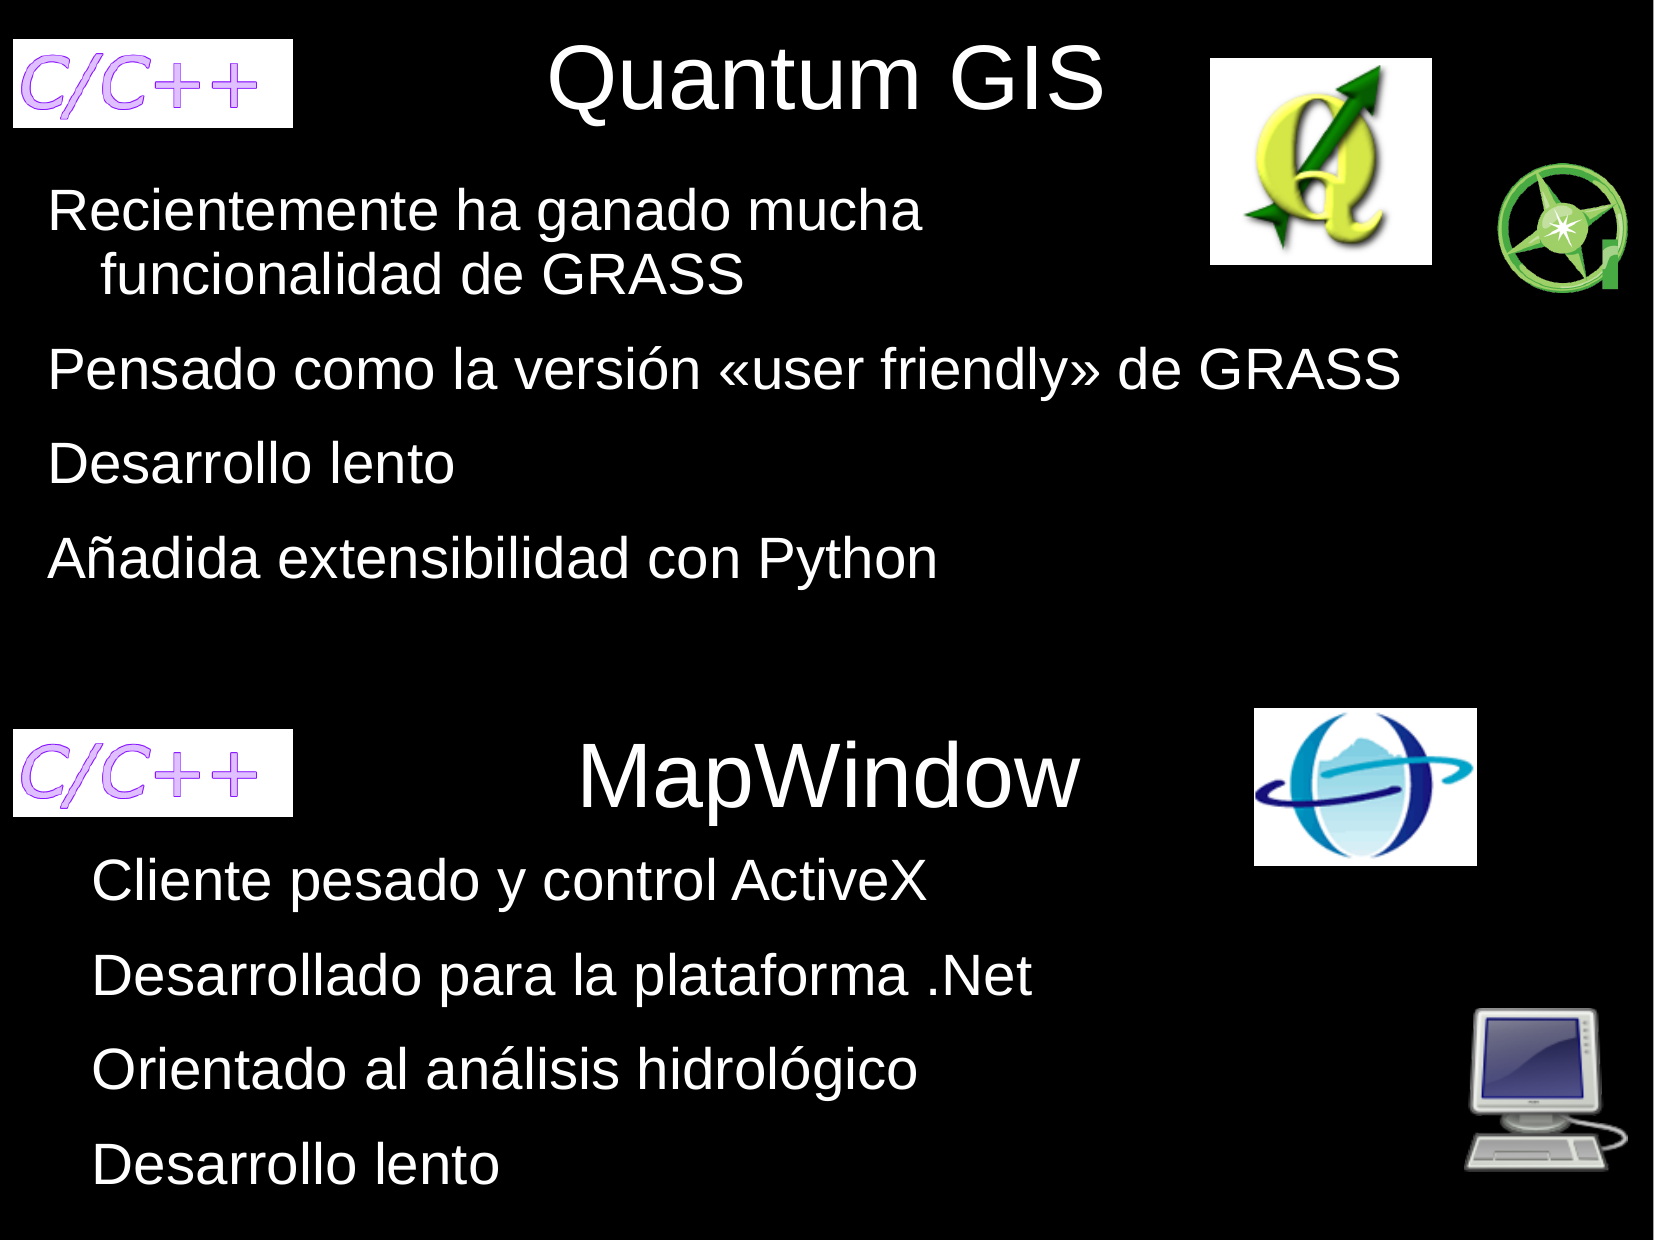

# Quantum GIS
Recientemente ha ganado mucha
funcionalidad de GRASS
Pensado como la versión «user friendly» de GRASS
Desarrollo lento
Añadida extensibilidad con Python
MapWindow
Cliente pesado y control ActiveX
Desarrollado para la plataforma .Net
Orientado al análisis hidrológico
Desarrollo lento